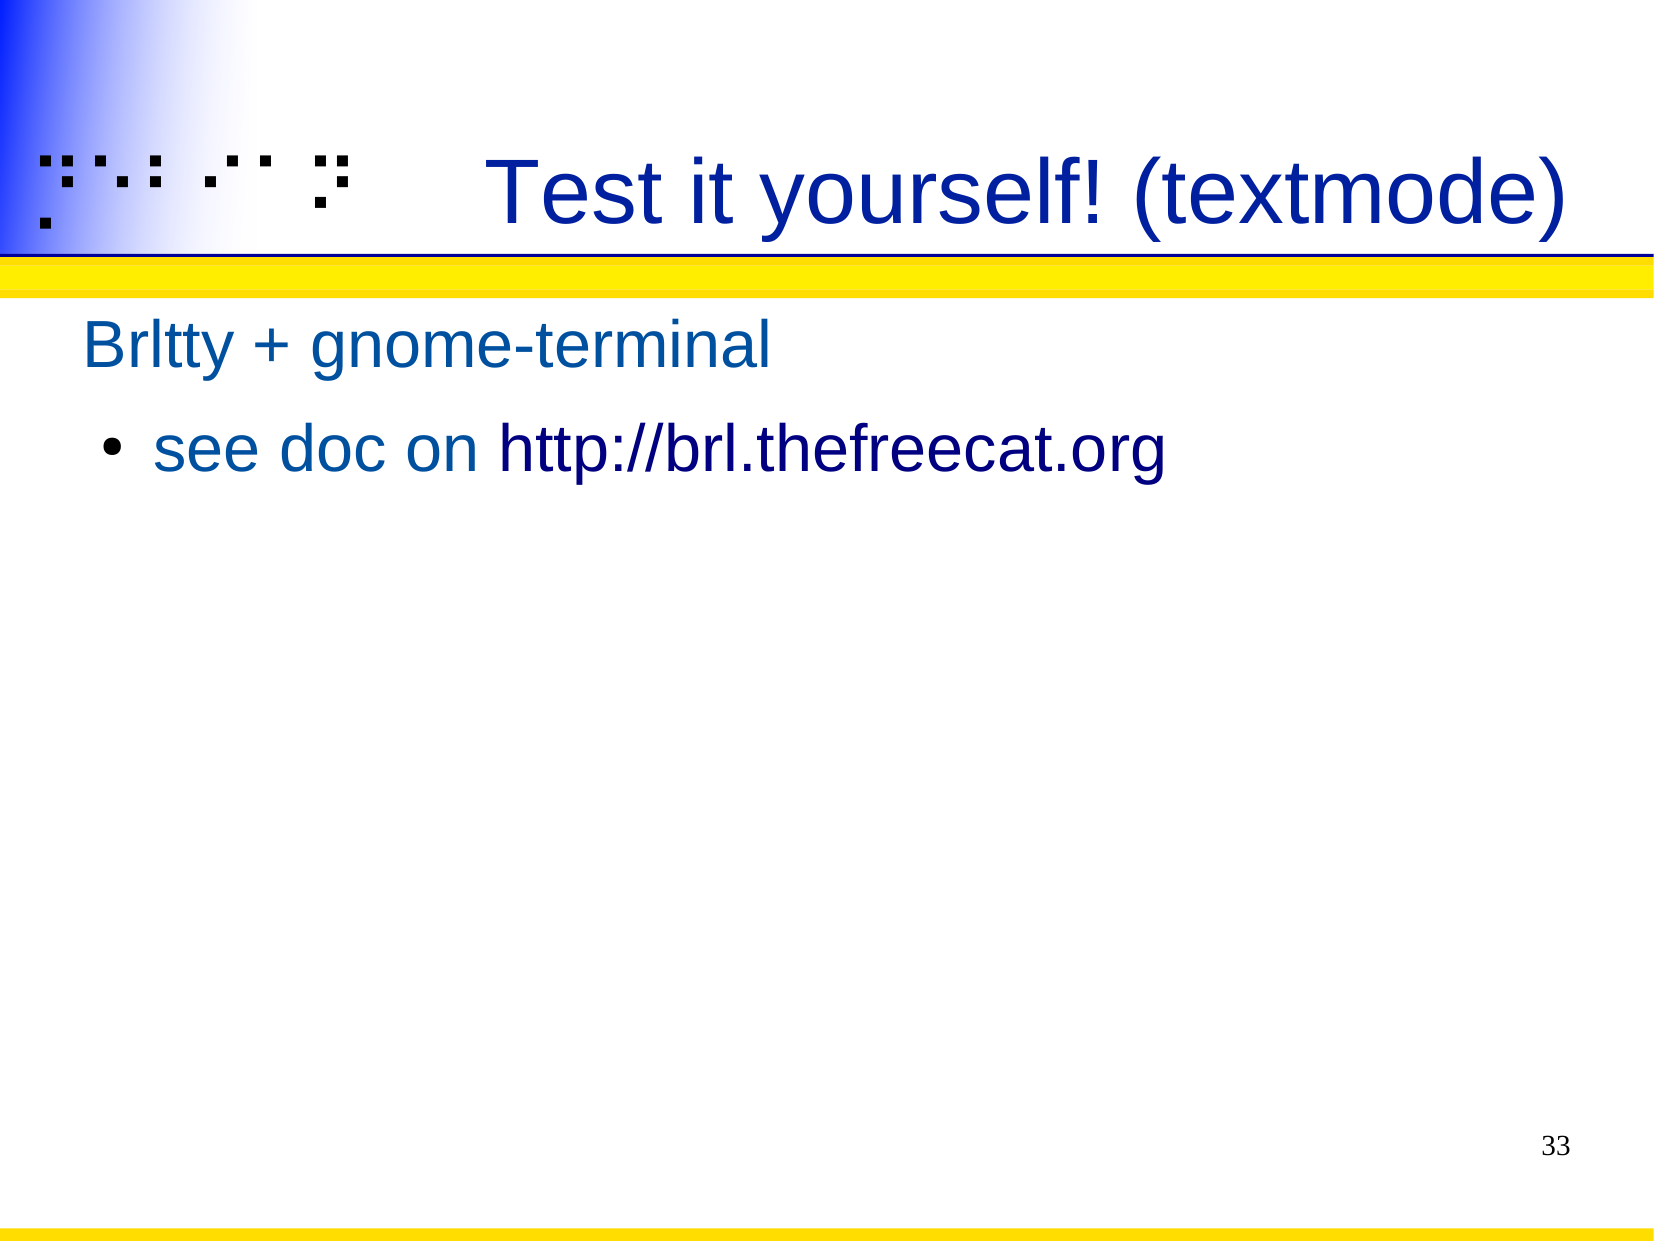

# Test it yourself! (textmode)
Brltty + gnome-terminal
see doc on http://brl.thefreecat.org
33